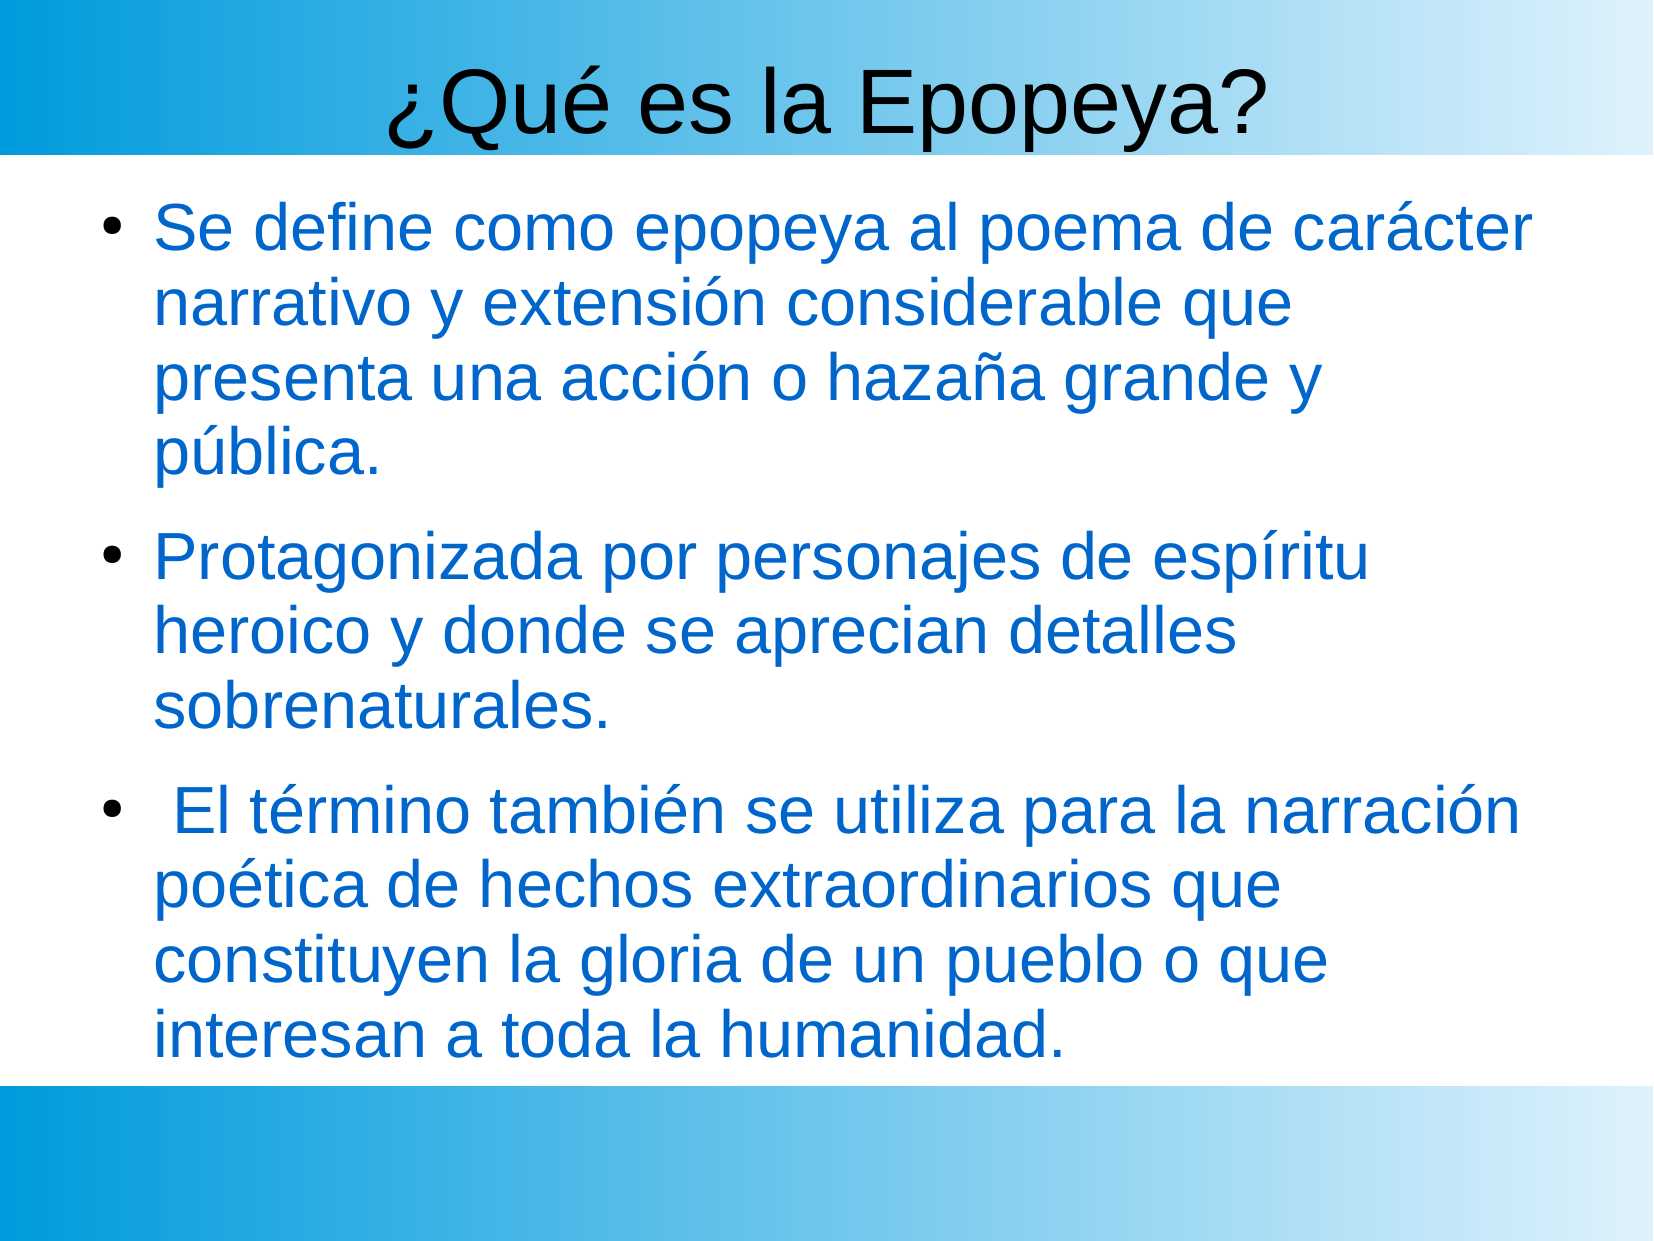

# ¿Qué es la Epopeya?
Se define como epopeya al poema de carácter narrativo y extensión considerable que presenta una acción o hazaña grande y pública.
Protagonizada por personajes de espíritu heroico y donde se aprecian detalles sobrenaturales.
 El término también se utiliza para la narración poética de hechos extraordinarios que constituyen la gloria de un pueblo o que interesan a toda la humanidad.